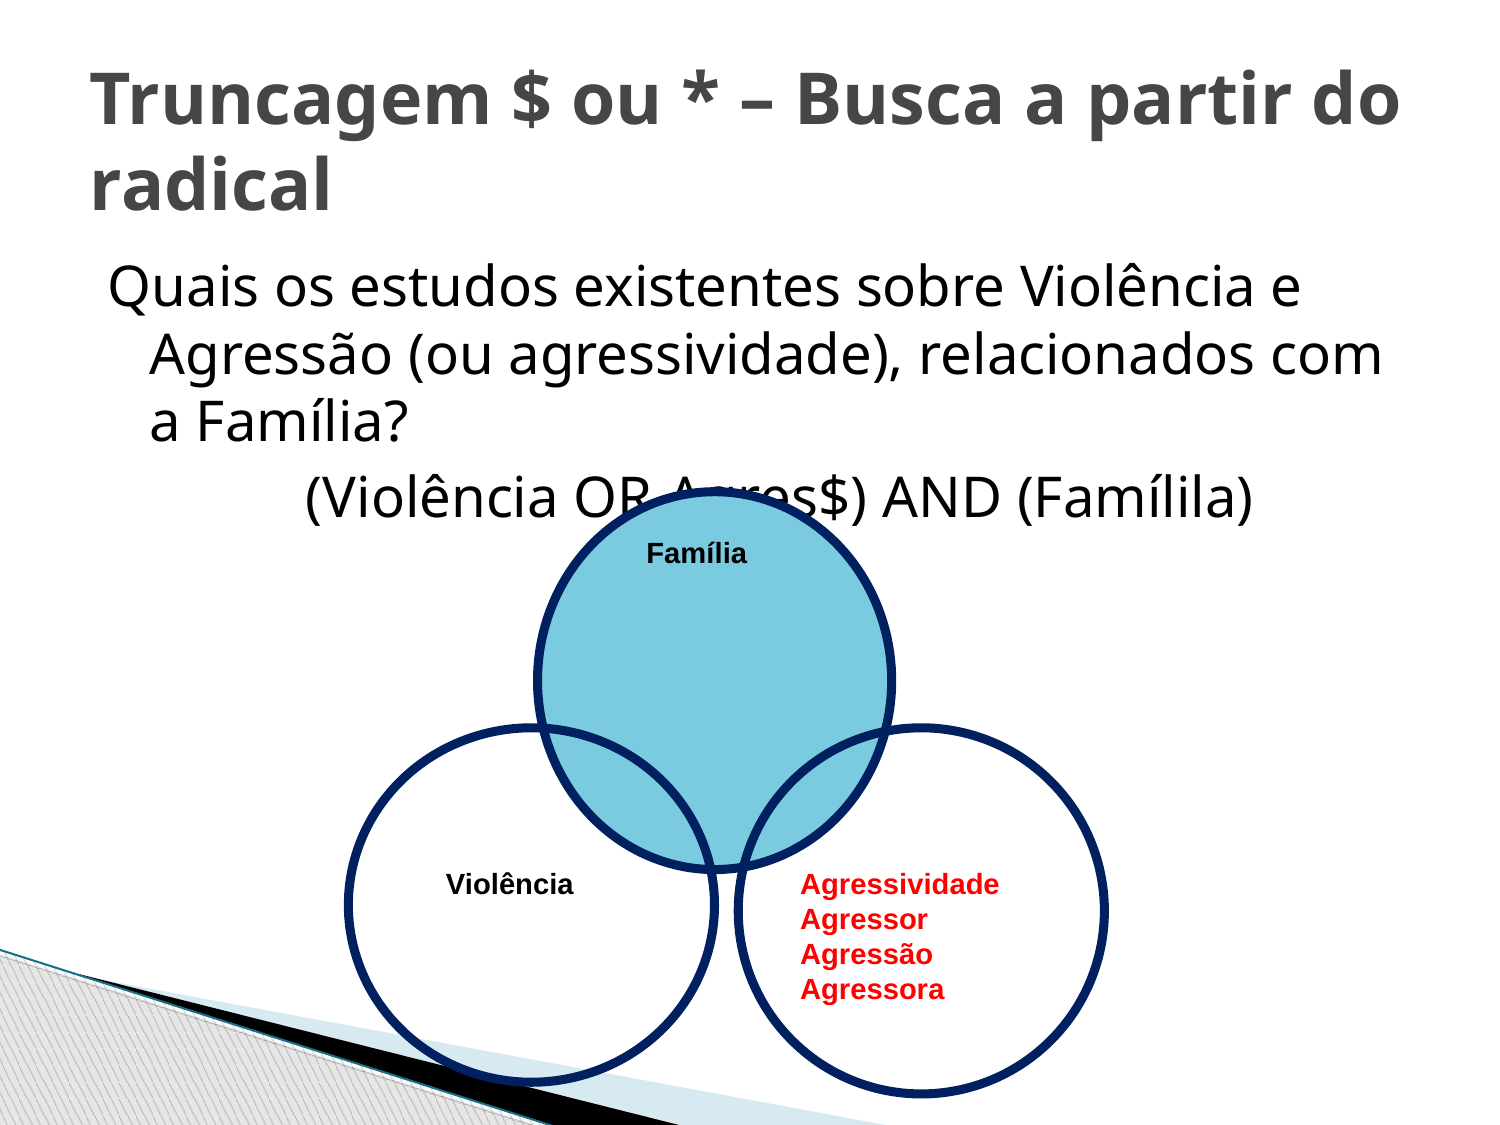

Truncagem $ ou * – Busca a partir do radical
# Quais os estudos existentes sobre Violência e Agressão (ou agressividade), relacionados com a Família?
	(Violência OR Agres$) AND (Famílila)
Família
Violência
Agressividade
Agressor
Agressão
Agressora